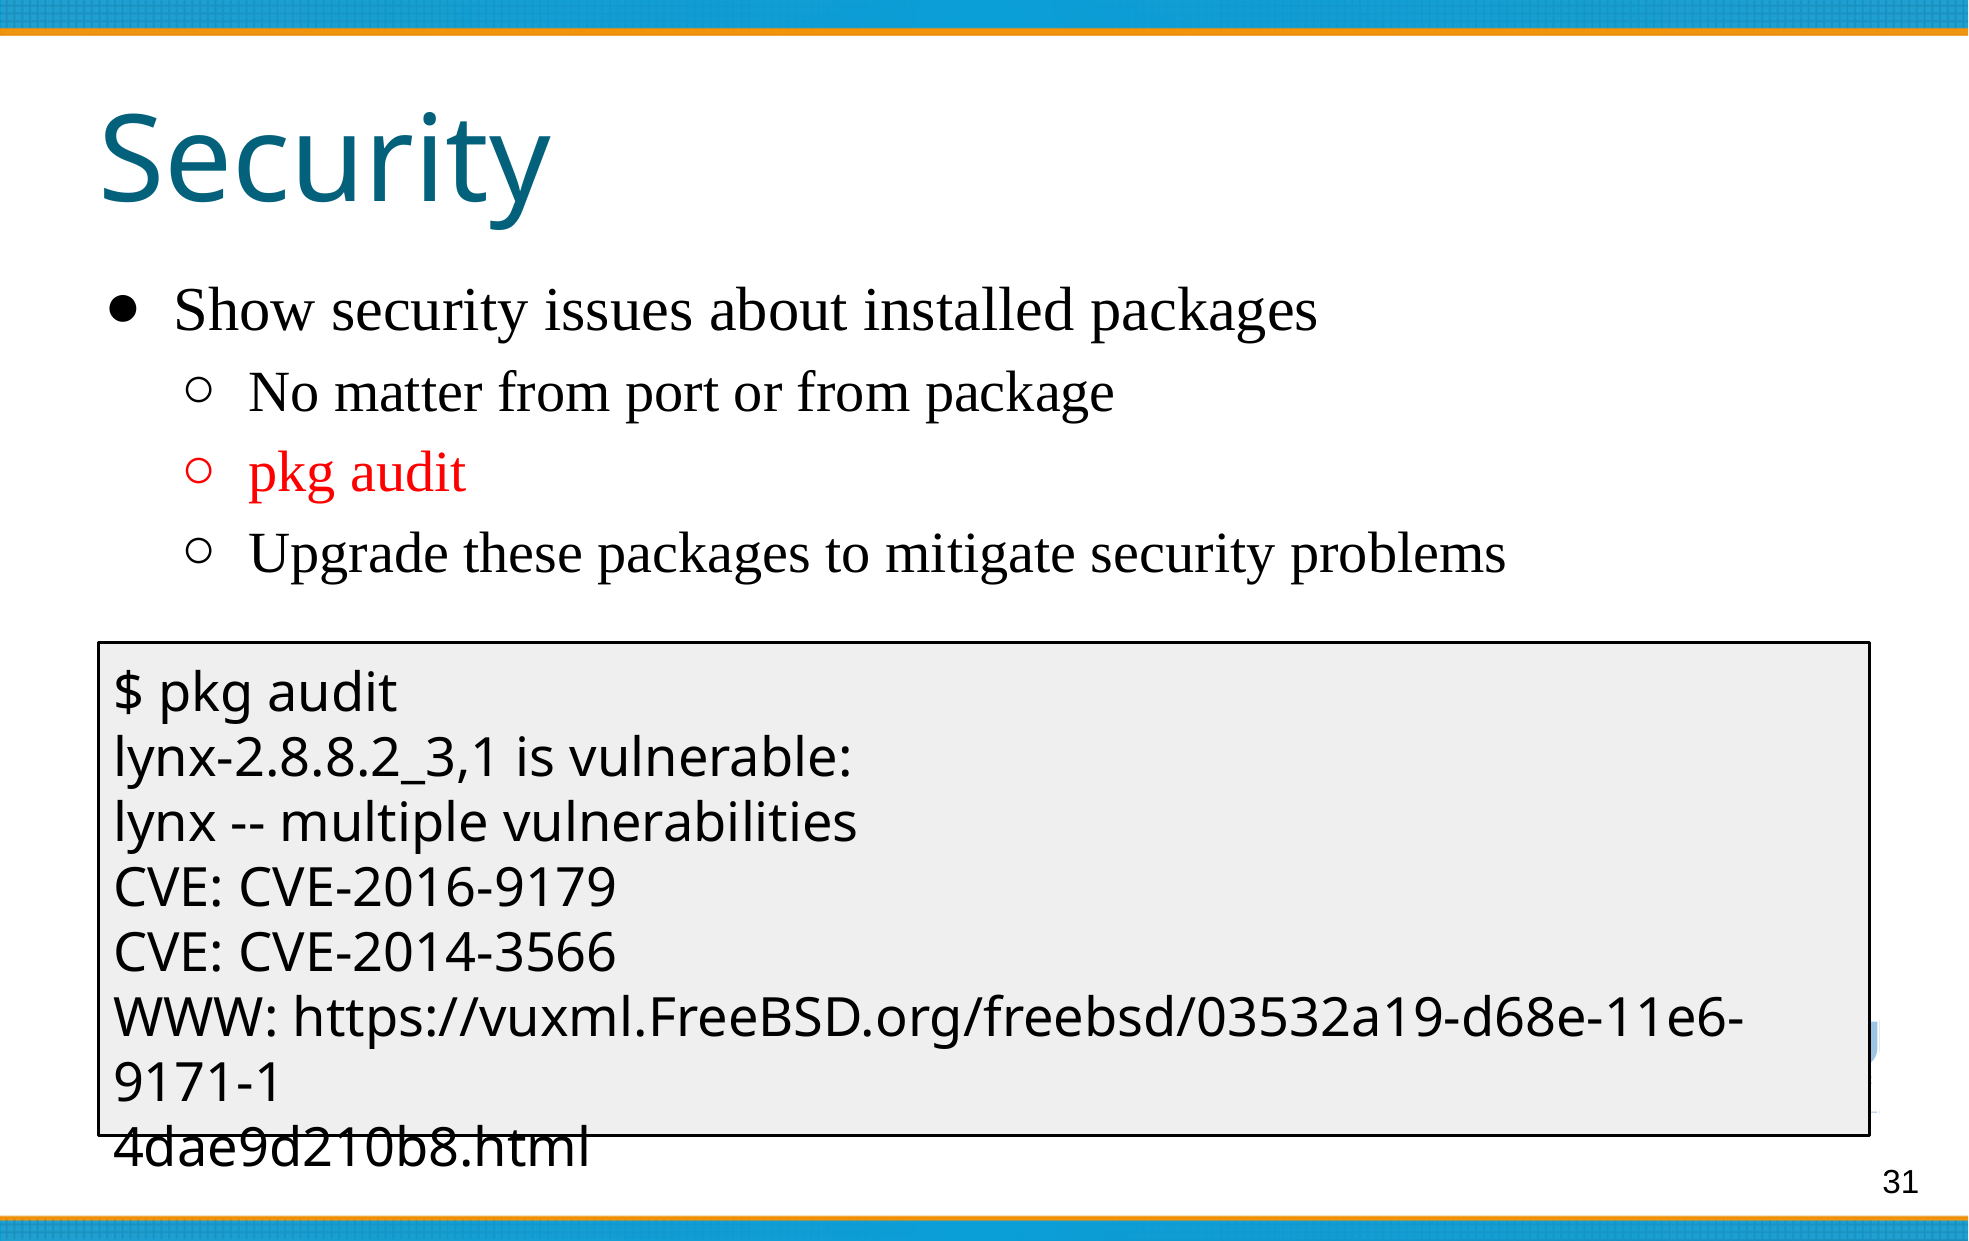

# Security
Show security issues about installed packages
No matter from port or from package
pkg audit
Upgrade these packages to mitigate security problems
$ pkg audit
lynx-2.8.8.2_3,1 is vulnerable:
lynx -- multiple vulnerabilities
CVE: CVE-2016-9179
CVE: CVE-2014-3566
WWW: https://vuxml.FreeBSD.org/freebsd/03532a19-d68e-11e6-9171-1
4dae9d210b8.html